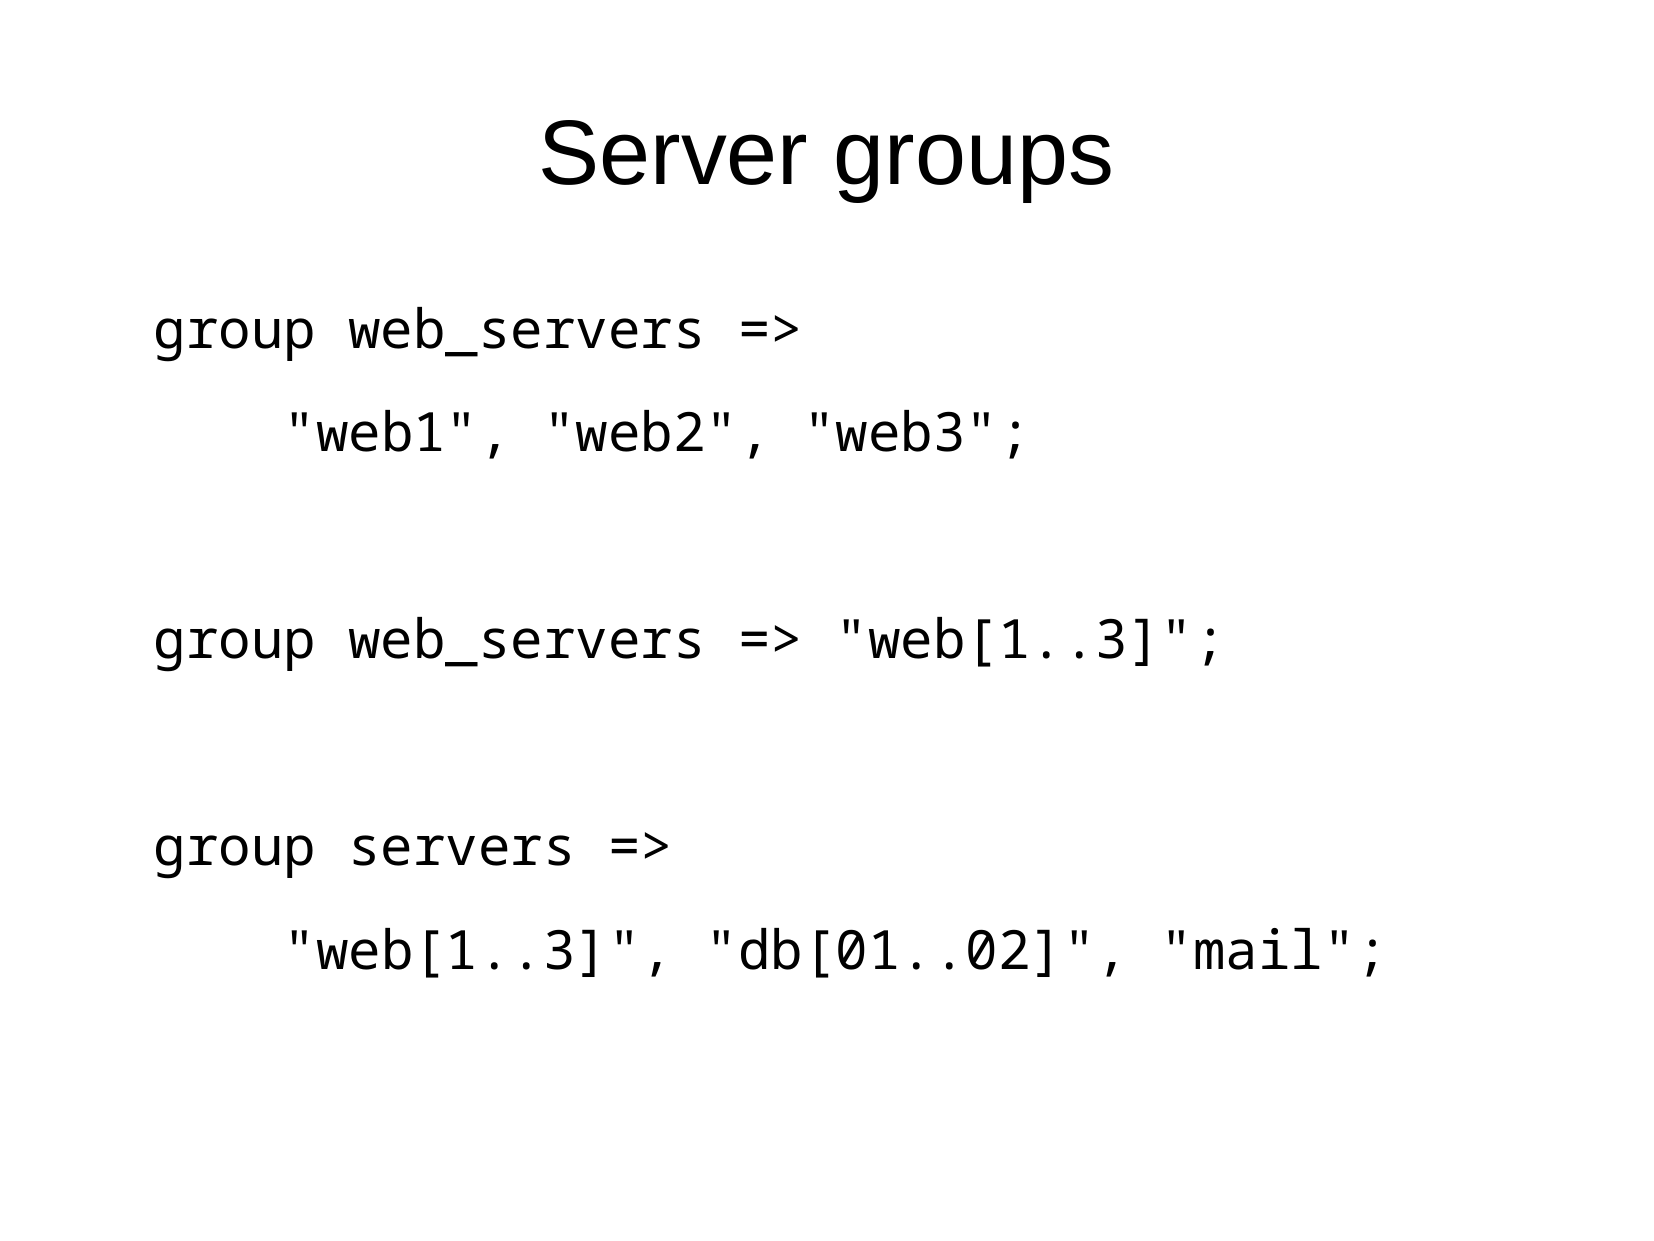

# Server groups
group web_servers =>
 "web1", "web2", "web3";
group web_servers => "web[1..3]";
group servers =>
 "web[1..3]", "db[01..02]", "mail";